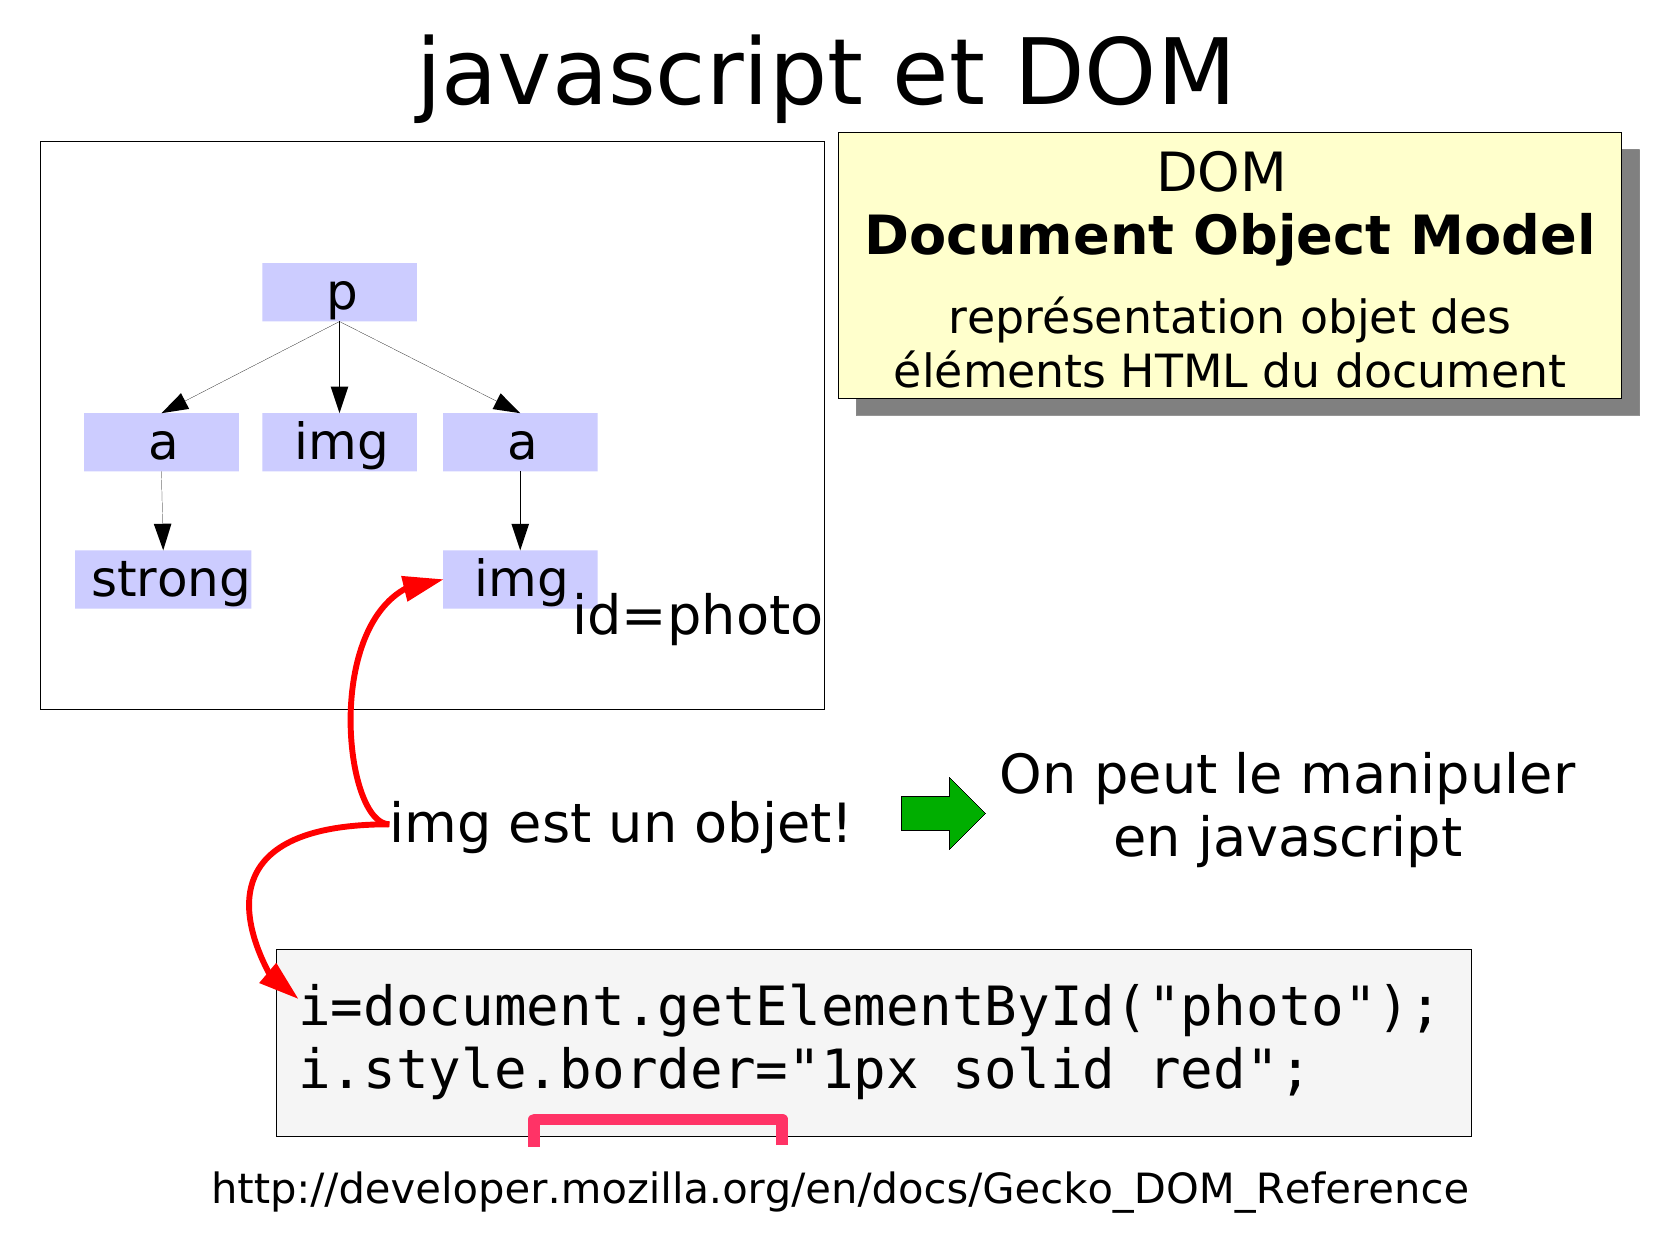

# javascript et DOM
DOM
Document Object Model
représentation objet des éléments HTML du document
 p
 a
 img
 a
 strong
 img
id=photo
On peut le manipuler en javascript
img est un objet!
i=document.getElementById("photo");
i.style.border="1px solid red";
http://developer.mozilla.org/en/docs/Gecko_DOM_Reference